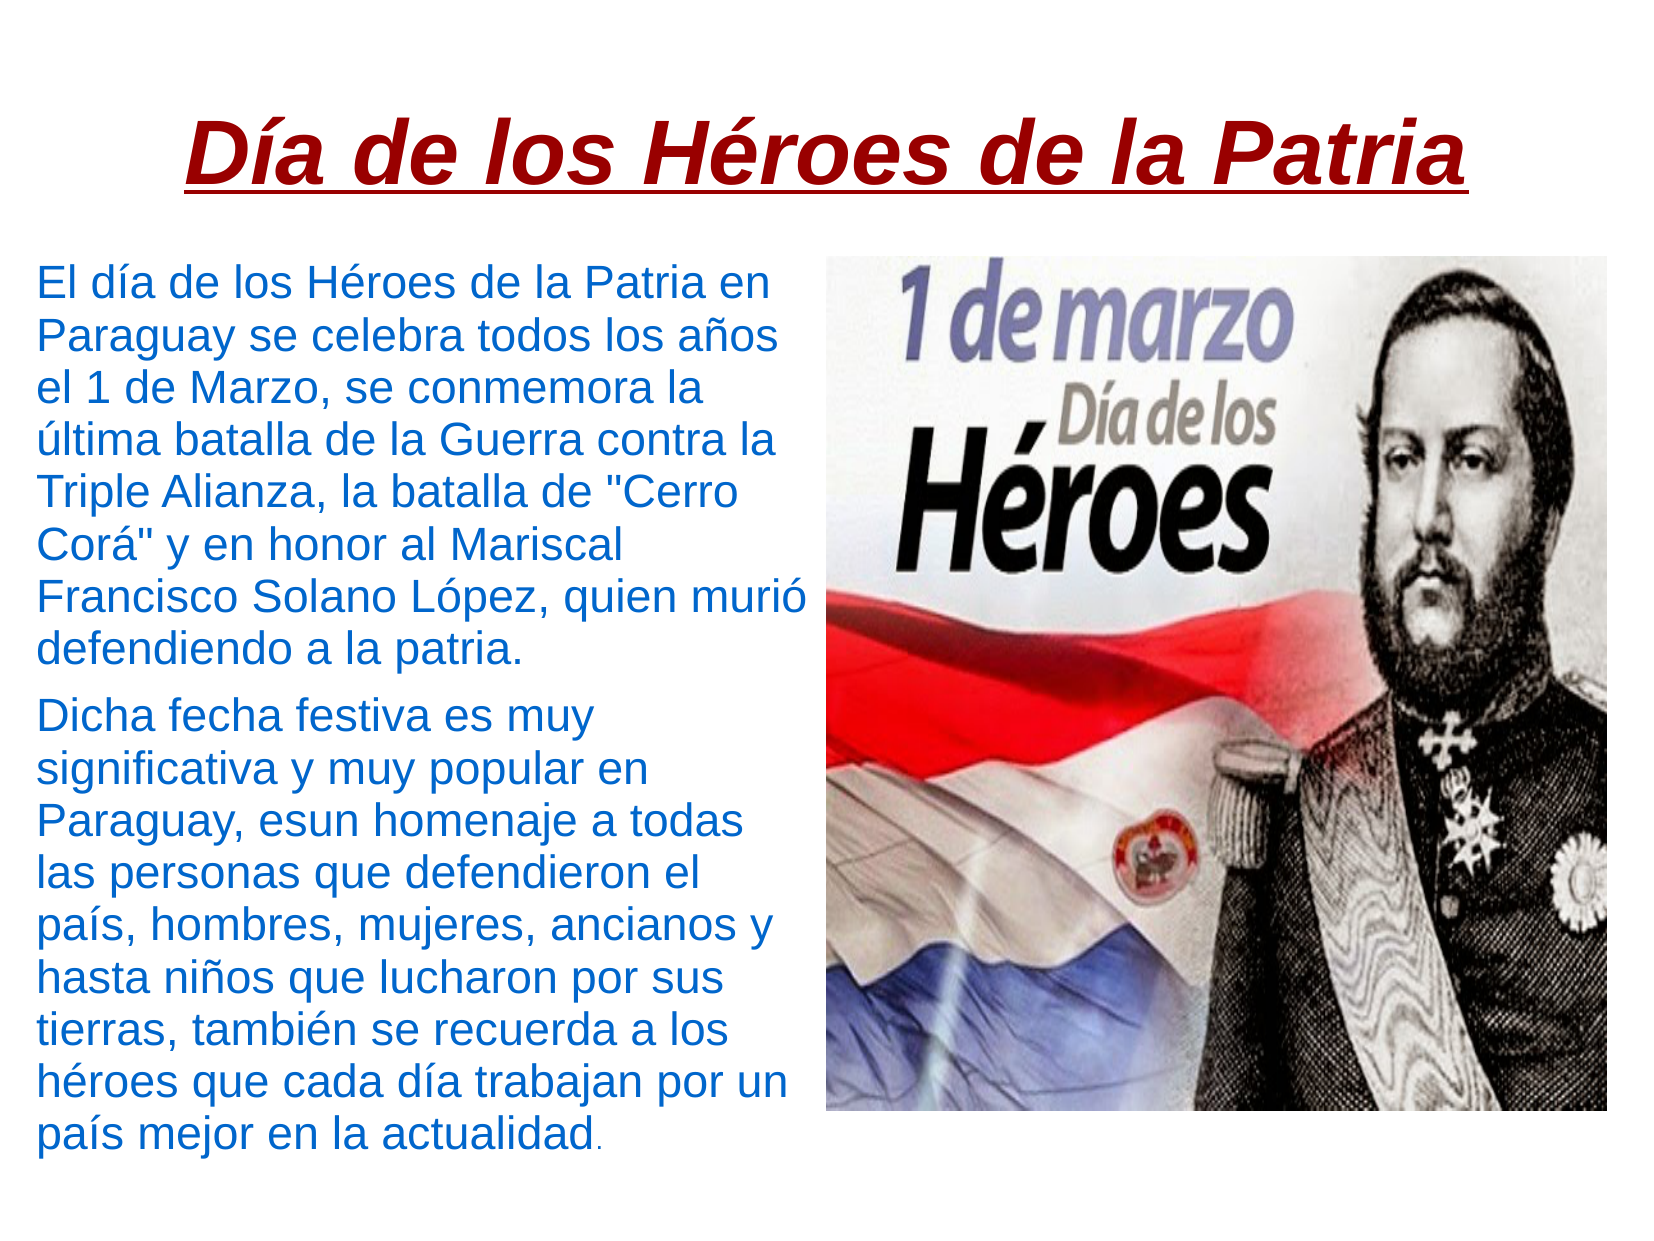

# Día de los Héroes de la Patria
El día de los Héroes de la Patria en Paraguay se celebra todos los años el 1 de Marzo, se conmemora la última batalla de la Guerra contra la Triple Alianza, la batalla de "Cerro Corá" y en honor al Mariscal Francisco Solano López, quien murió defendiendo a la patria.
Dicha fecha festiva es muy significativa y muy popular en Paraguay, esun homenaje a todas las personas que defendieron el país, hombres, mujeres, ancianos y hasta niños que lucharon por sus tierras, también se recuerda a los héroes que cada día trabajan por un país mejor en la actualidad.